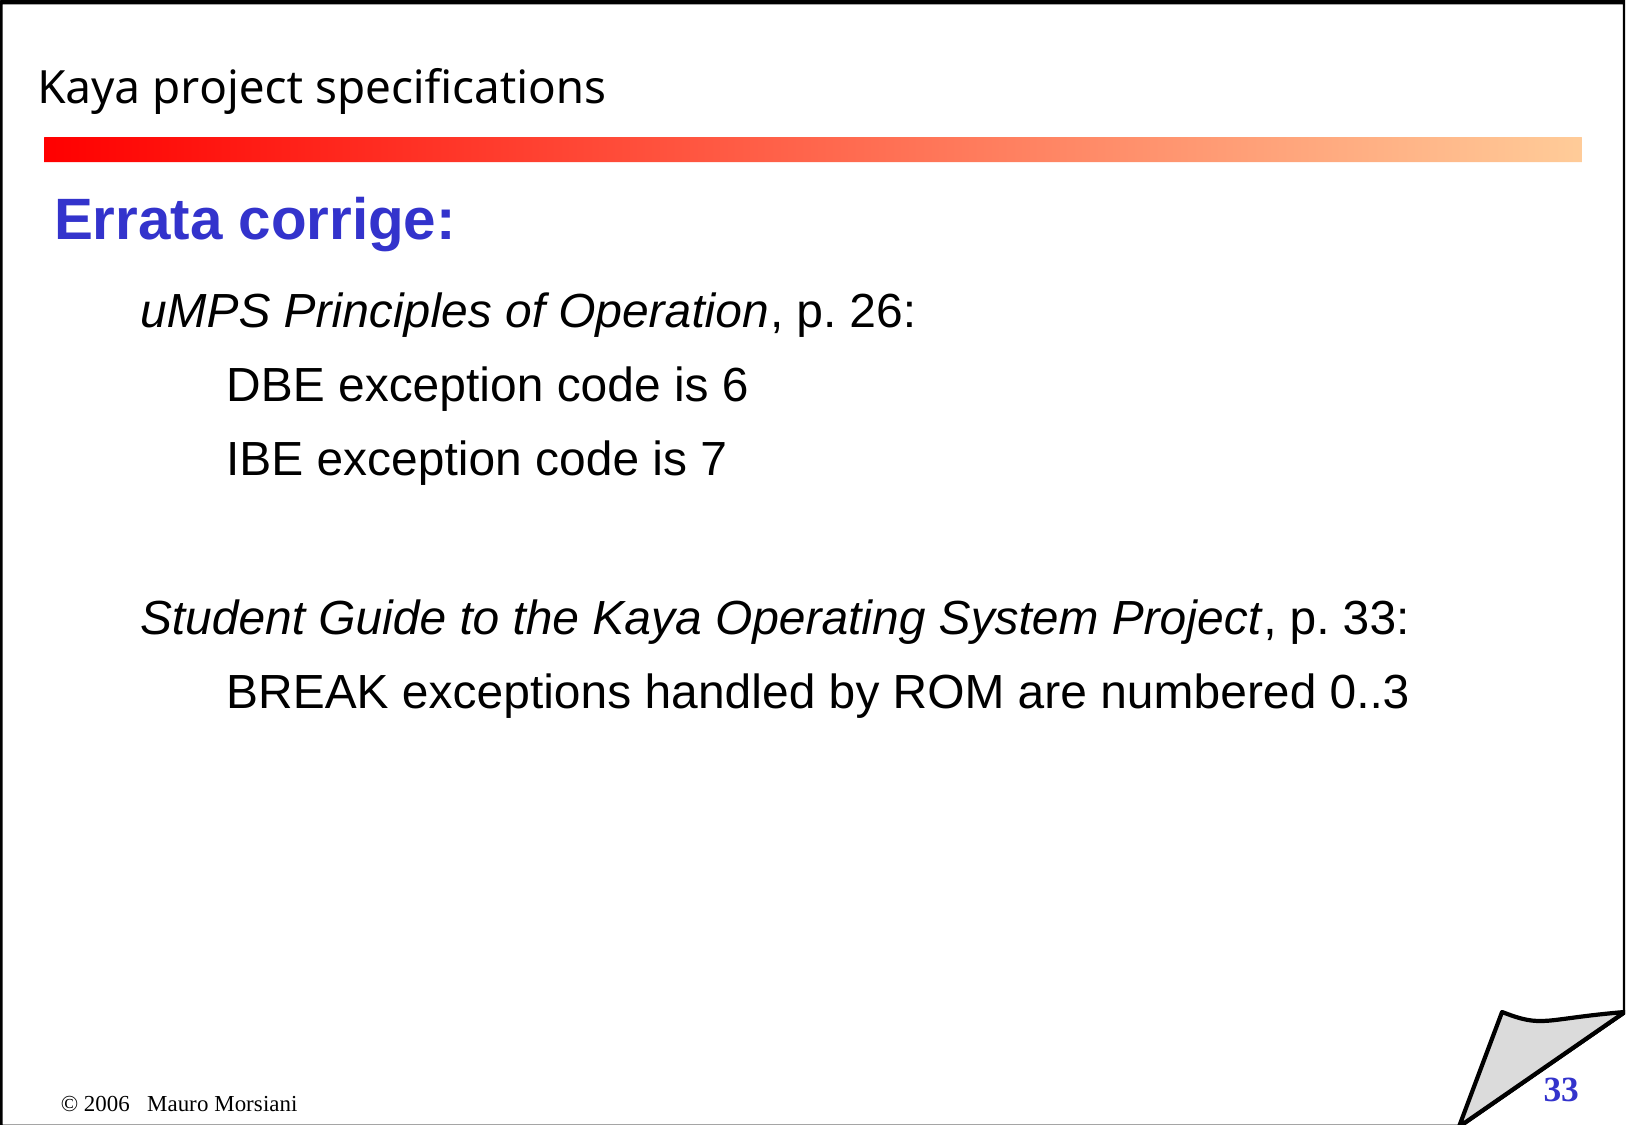

# Kaya project specifications
Errata corrige:
uMPS Principles of Operation, p. 26:
DBE exception code is 6
IBE exception code is 7
Student Guide to the Kaya Operating System Project, p. 33:
BREAK exceptions handled by ROM are numbered 0..3